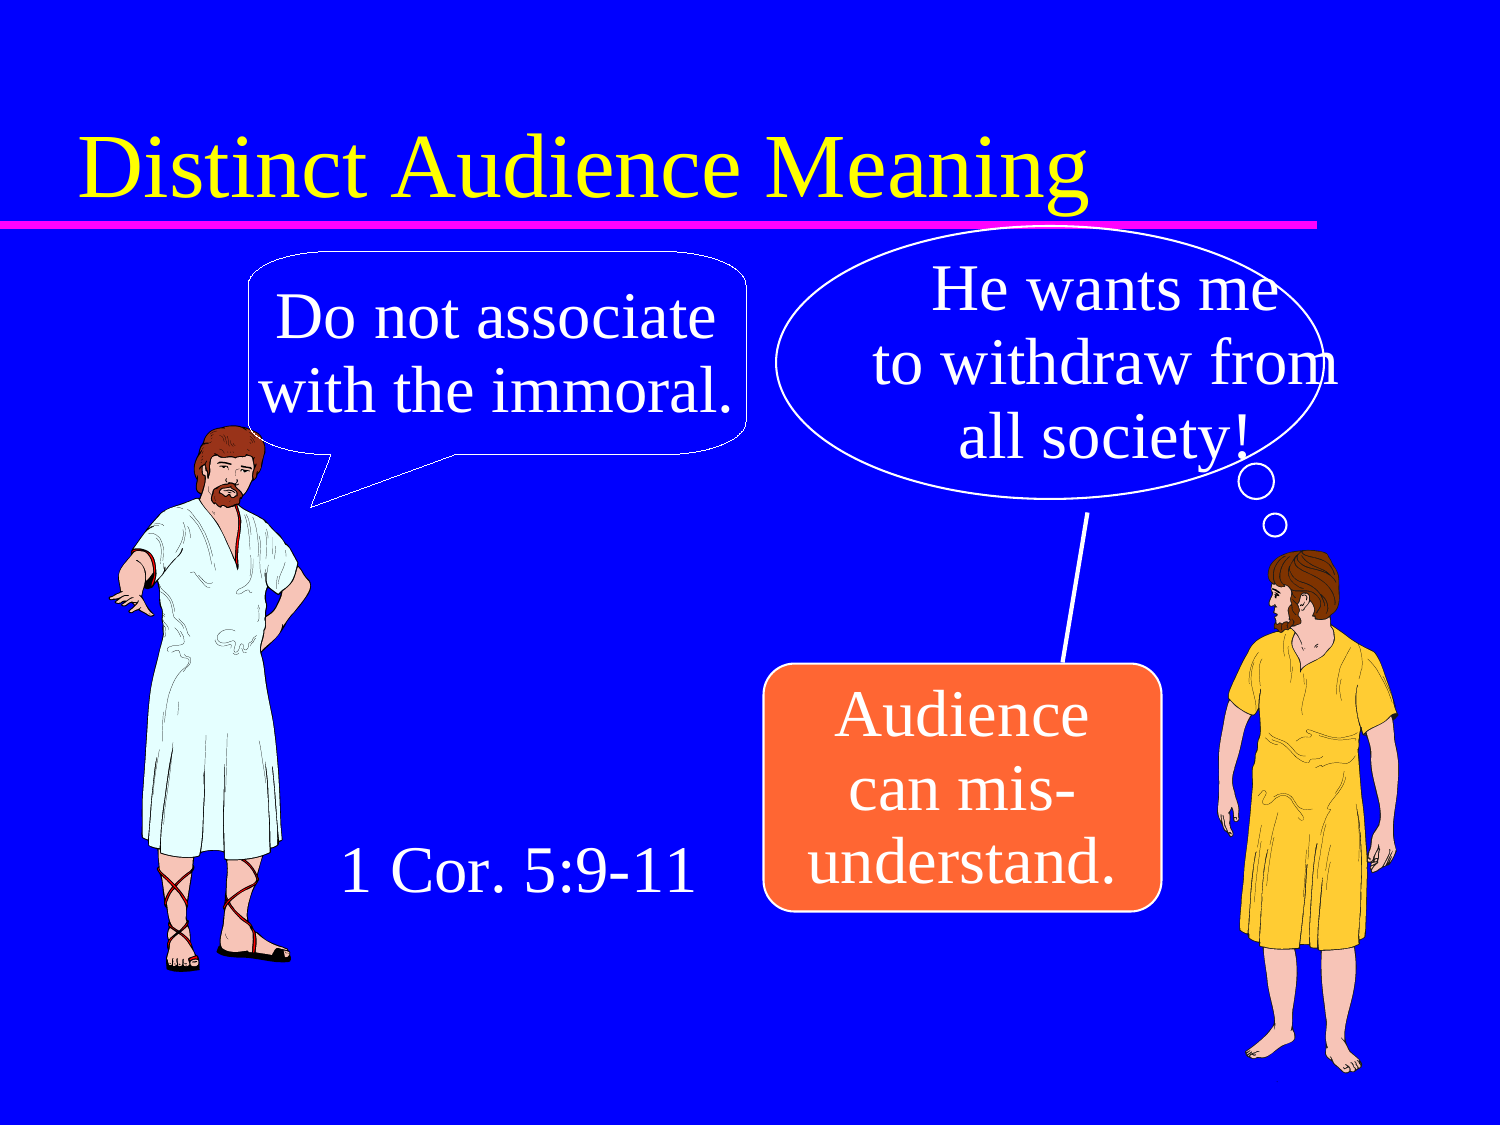

# Distinct Audience Meaning
He wants me
to withdraw from
all society!
Do not associate
with the immoral.
Audience
can mis-
understand.
1 Cor. 5:9-11